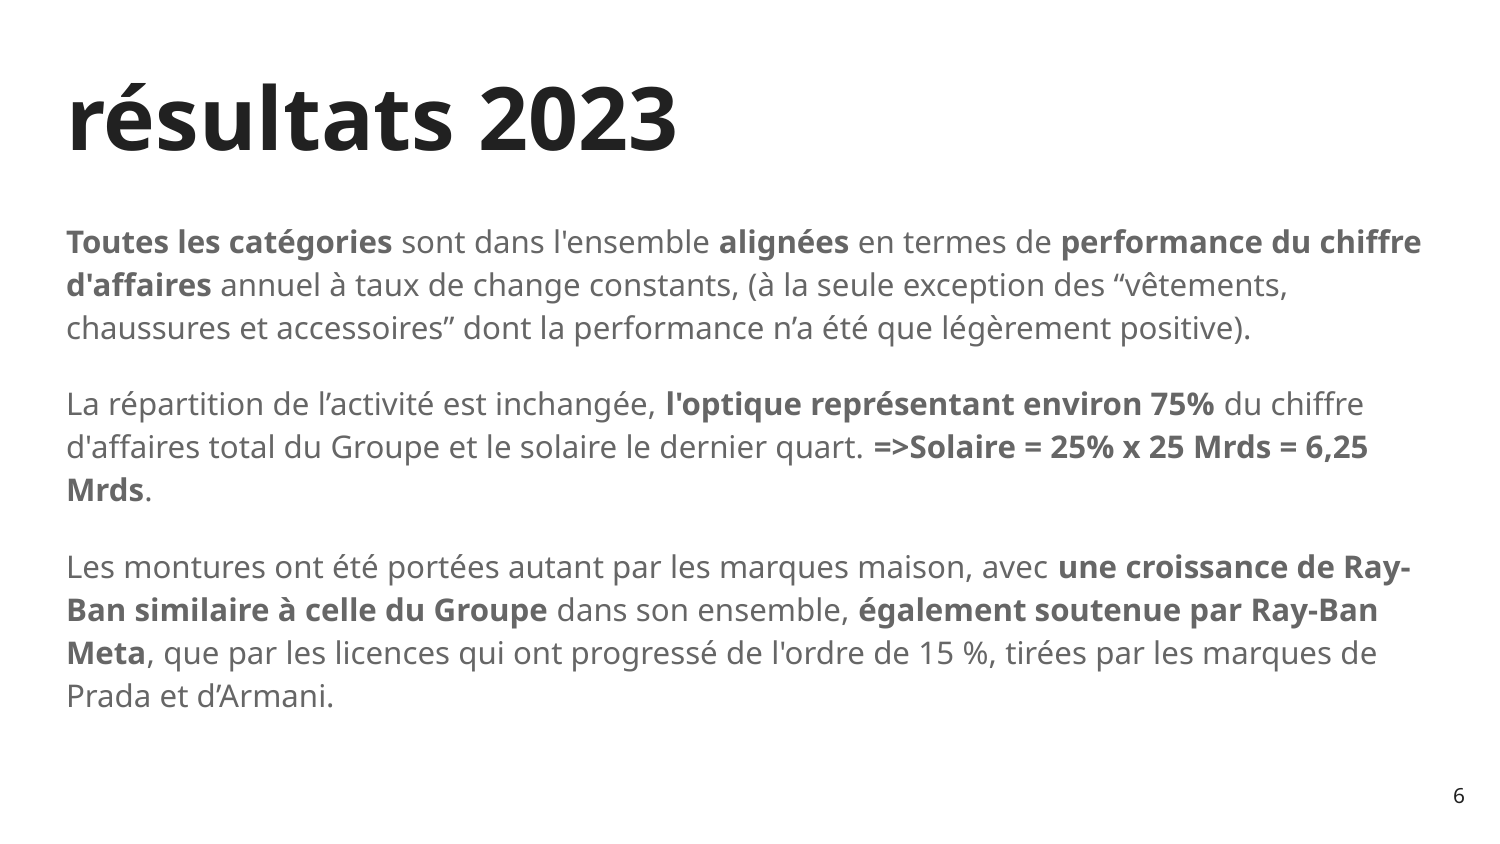

# résultats 2023
Toutes les catégories sont dans l'ensemble alignées en termes de performance du chiffre d'affaires annuel à taux de change constants, (à la seule exception des “vêtements, chaussures et accessoires” dont la performance n’a été que légèrement positive).
La répartition de l’activité est inchangée, l'optique représentant environ 75% du chiffre d'affaires total du Groupe et le solaire le dernier quart. =>Solaire = 25% x 25 Mrds = 6,25 Mrds.
Les montures ont été portées autant par les marques maison, avec une croissance de Ray-Ban similaire à celle du Groupe dans son ensemble, également soutenue par Ray-Ban Meta, que par les licences qui ont progressé de l'ordre de 15 %, tirées par les marques de Prada et d’Armani.